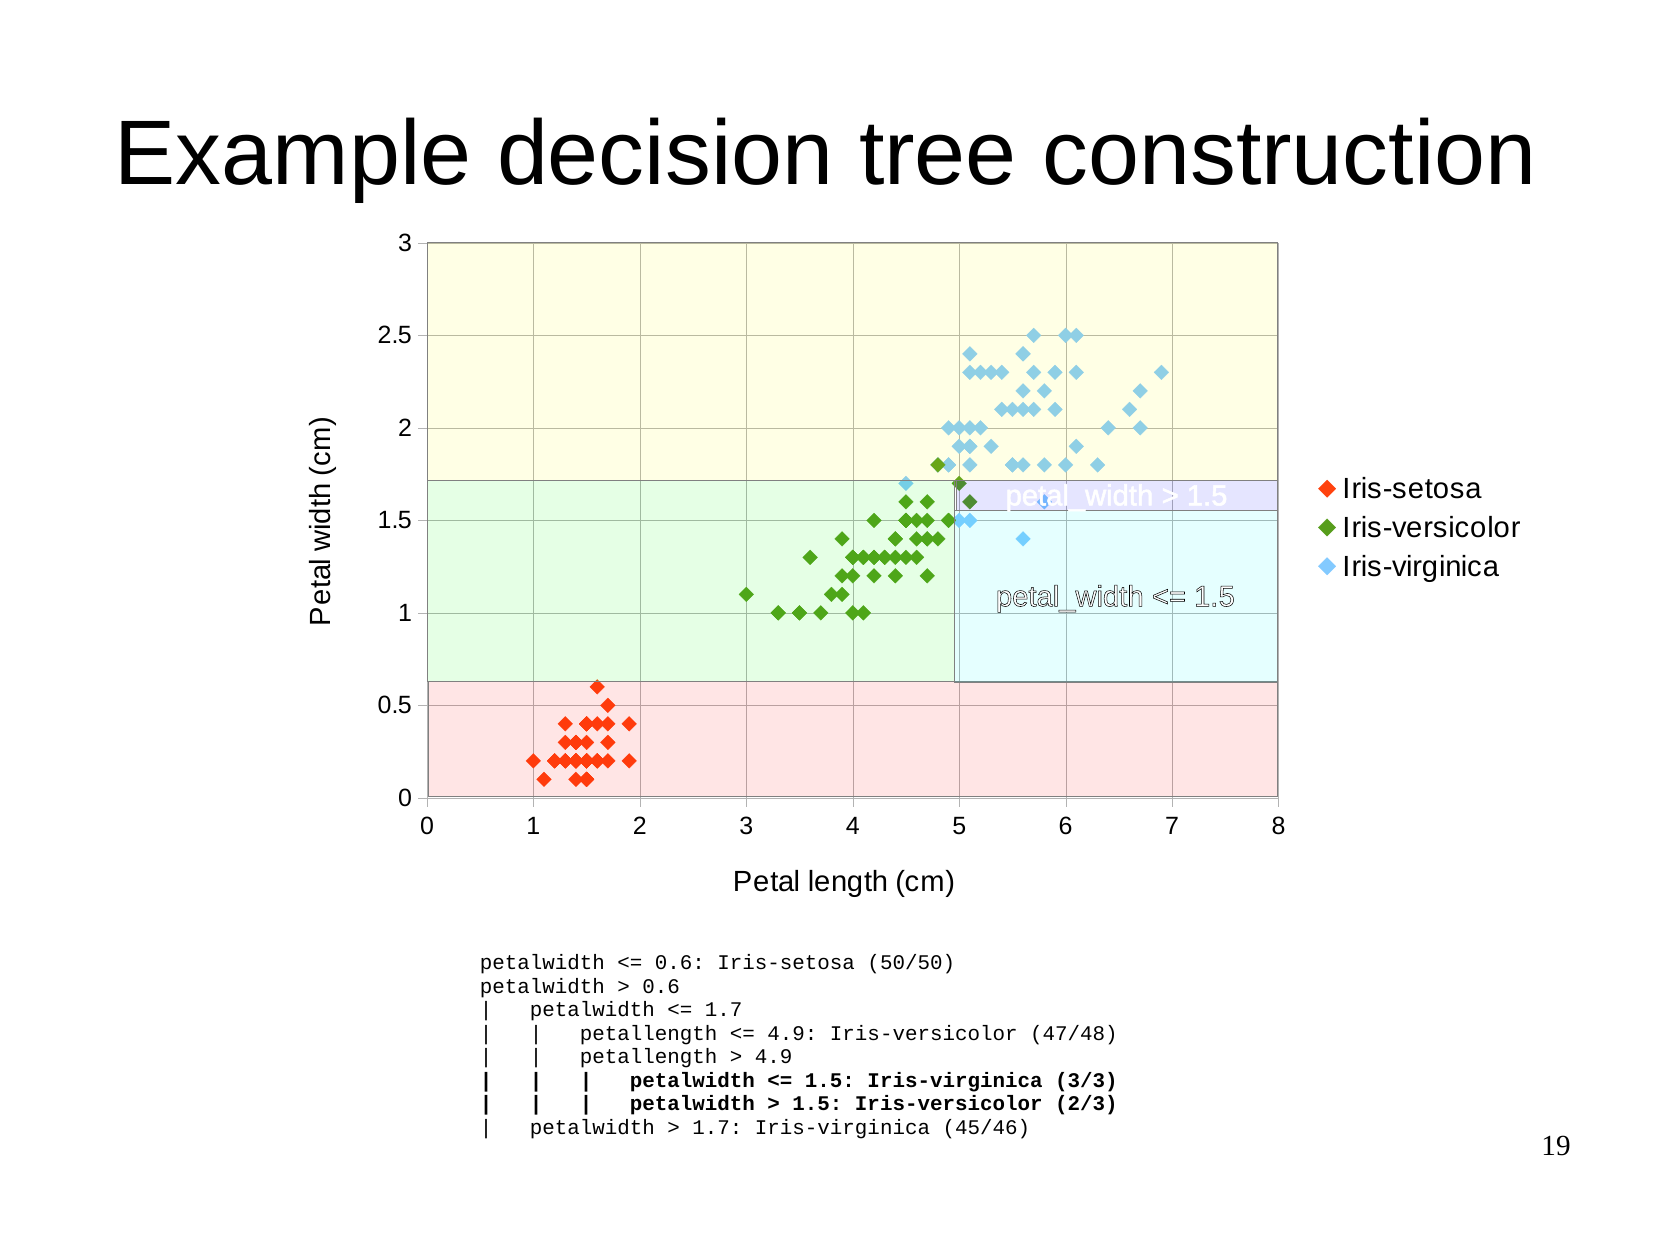

# Example decision tree construction
petal_width > 1.5
petal_width <= 1.5
petalwidth <= 0.6: Iris-setosa (50/50)
petalwidth > 0.6
| petalwidth <= 1.7
| | petallength <= 4.9: Iris-versicolor (47/48)
| | petallength > 4.9
| | | petalwidth <= 1.5: Iris-virginica (3/3)
| | | petalwidth > 1.5: Iris-versicolor (2/3)
| petalwidth > 1.7: Iris-virginica (45/46)
19